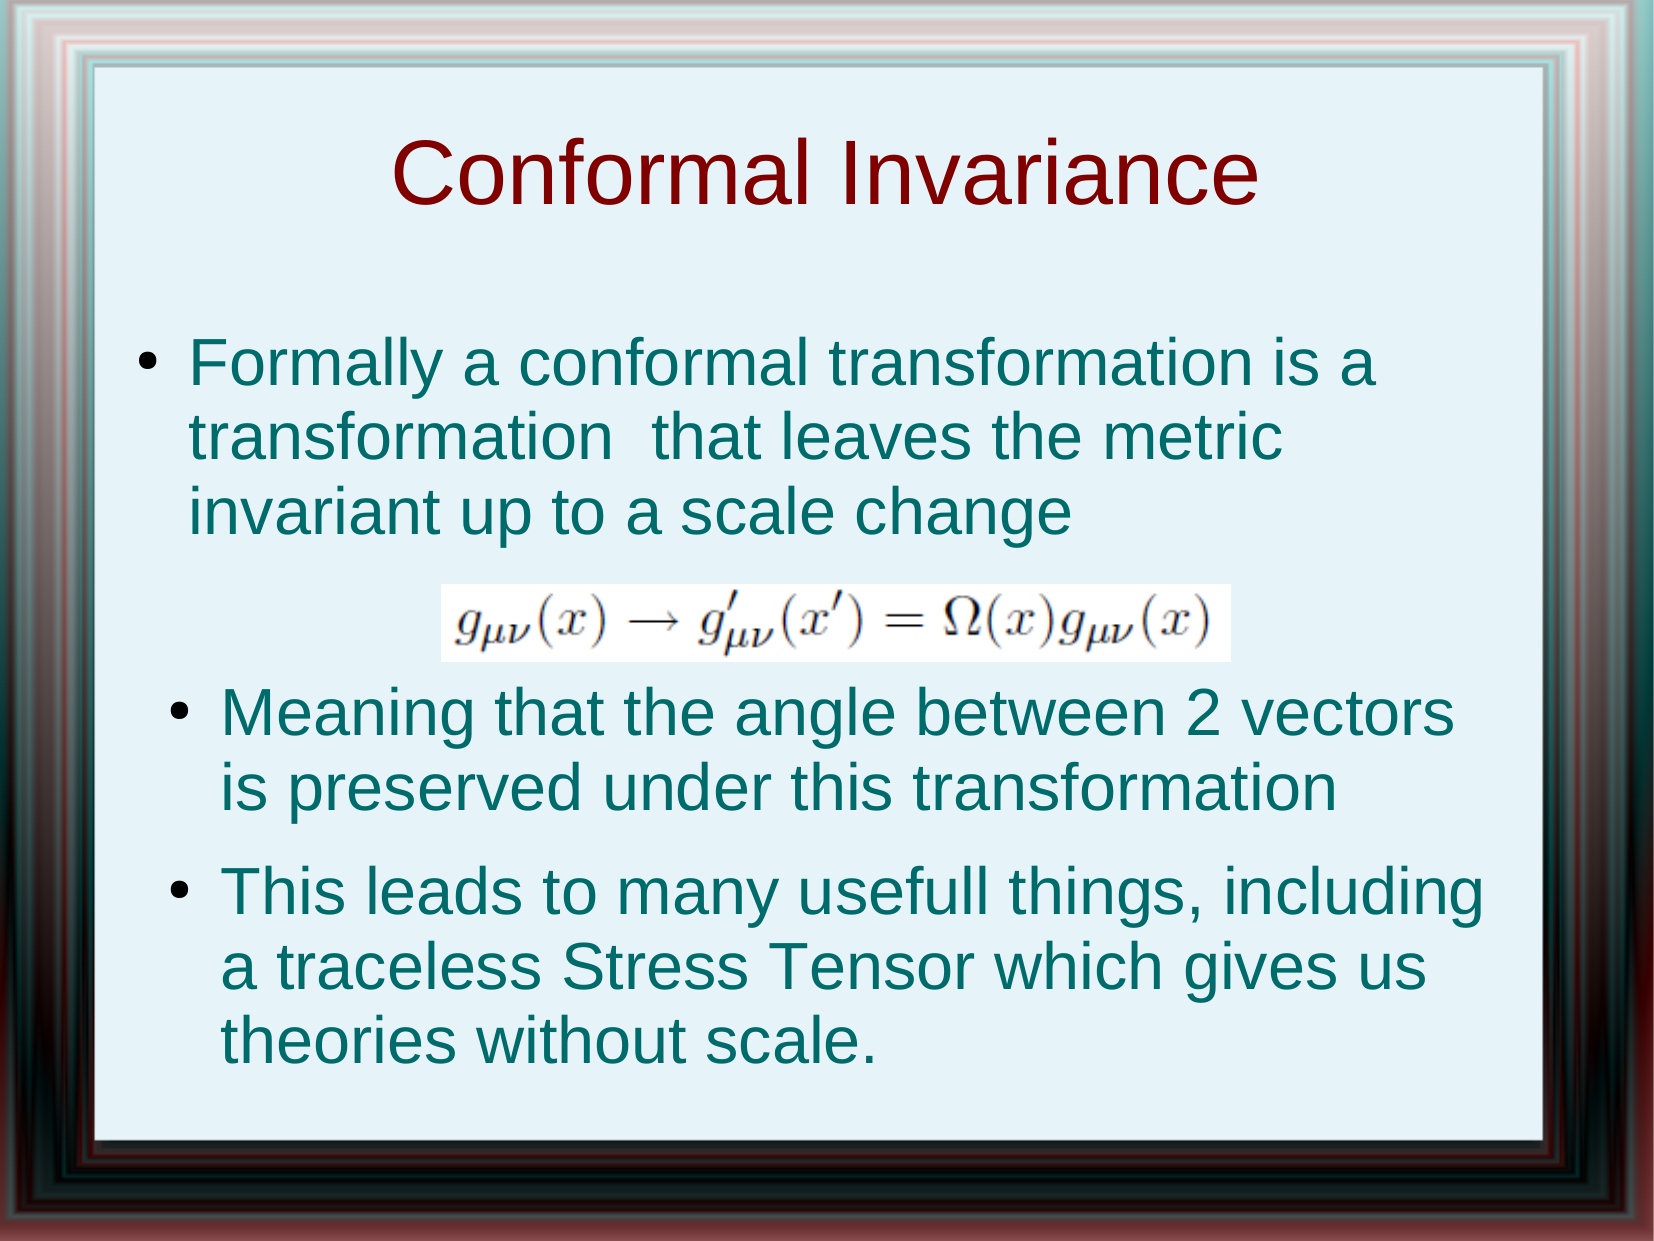

# Conformal Invariance
Formally a conformal transformation is a transformation that leaves the metric invariant up to a scale change
Meaning that the angle between 2 vectors is preserved under this transformation
This leads to many usefull things, including a traceless Stress Tensor which gives us theories without scale.